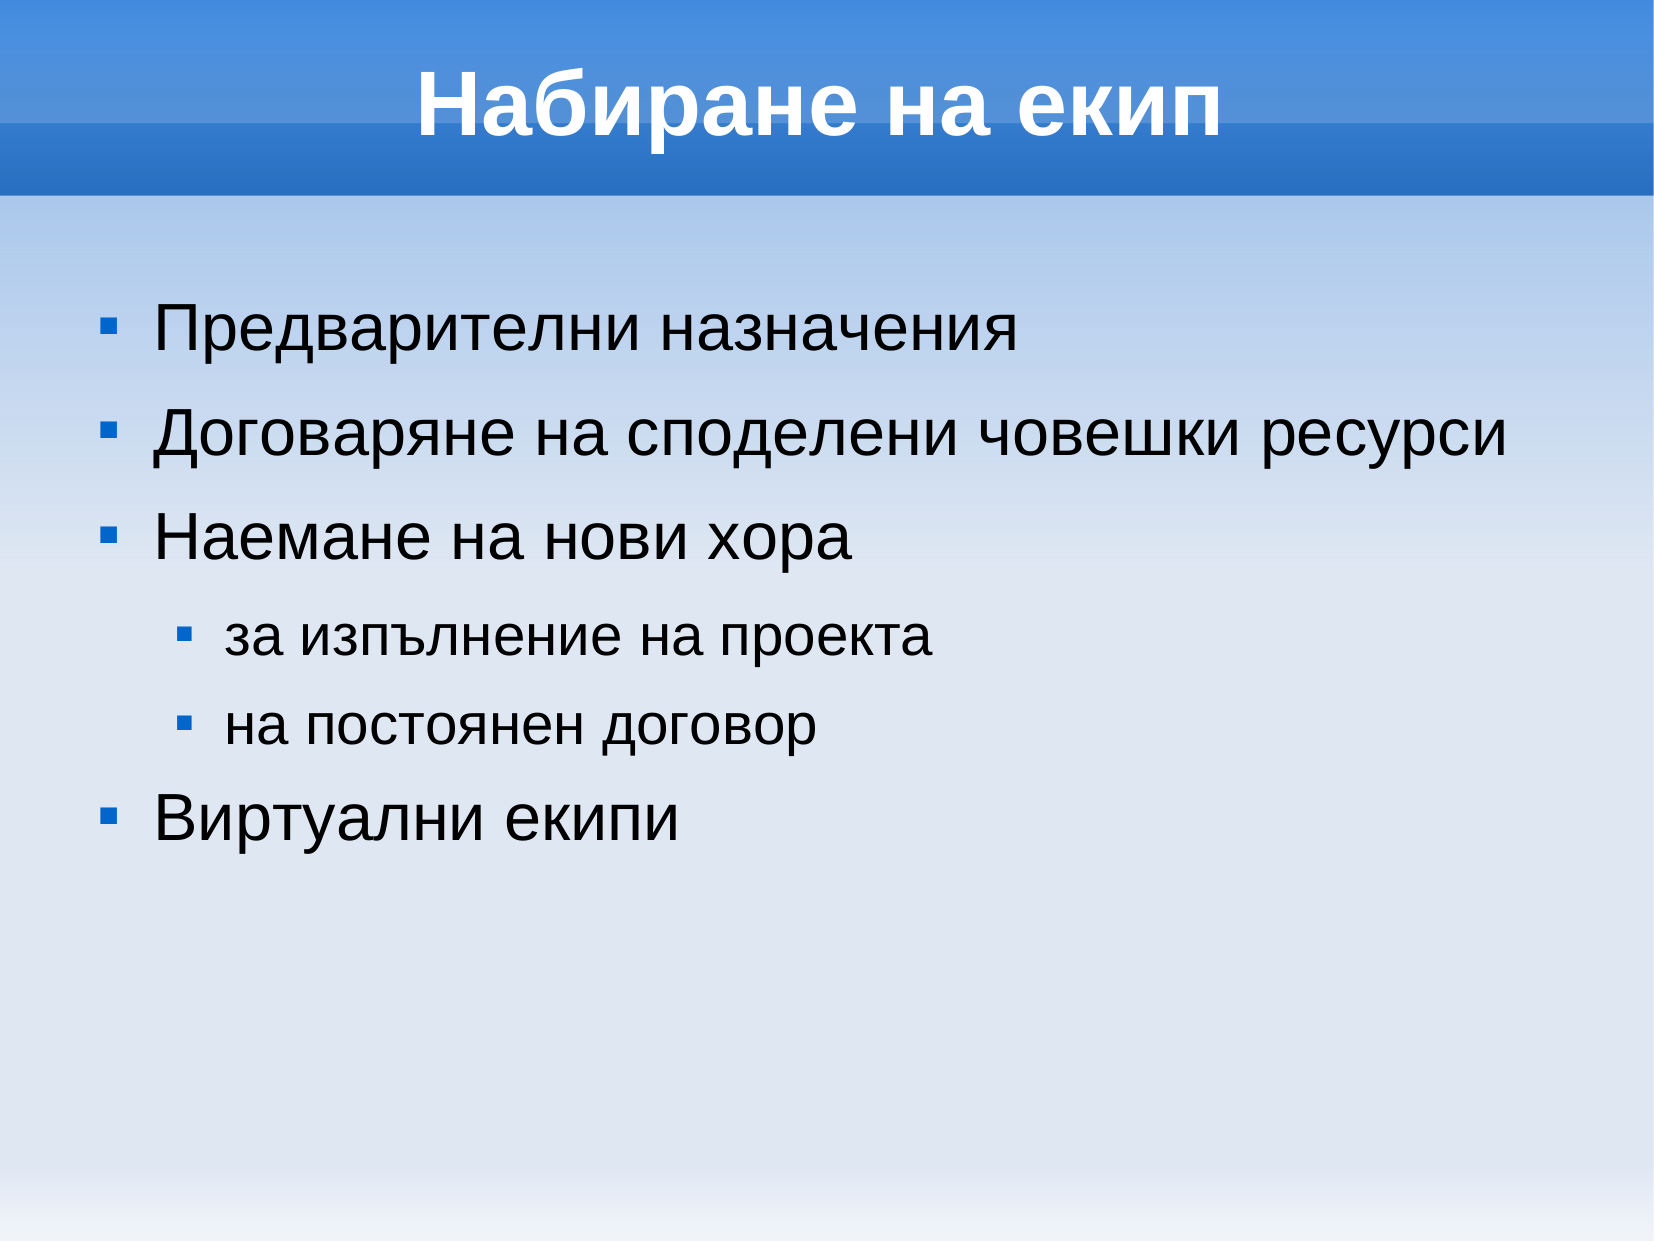

# Набиране на екип
Предварителни назначения
Договаряне на споделени човешки ресурси
Наемане на нови хора
за изпълнение на проекта
на постоянен договор
Виртуални екипи